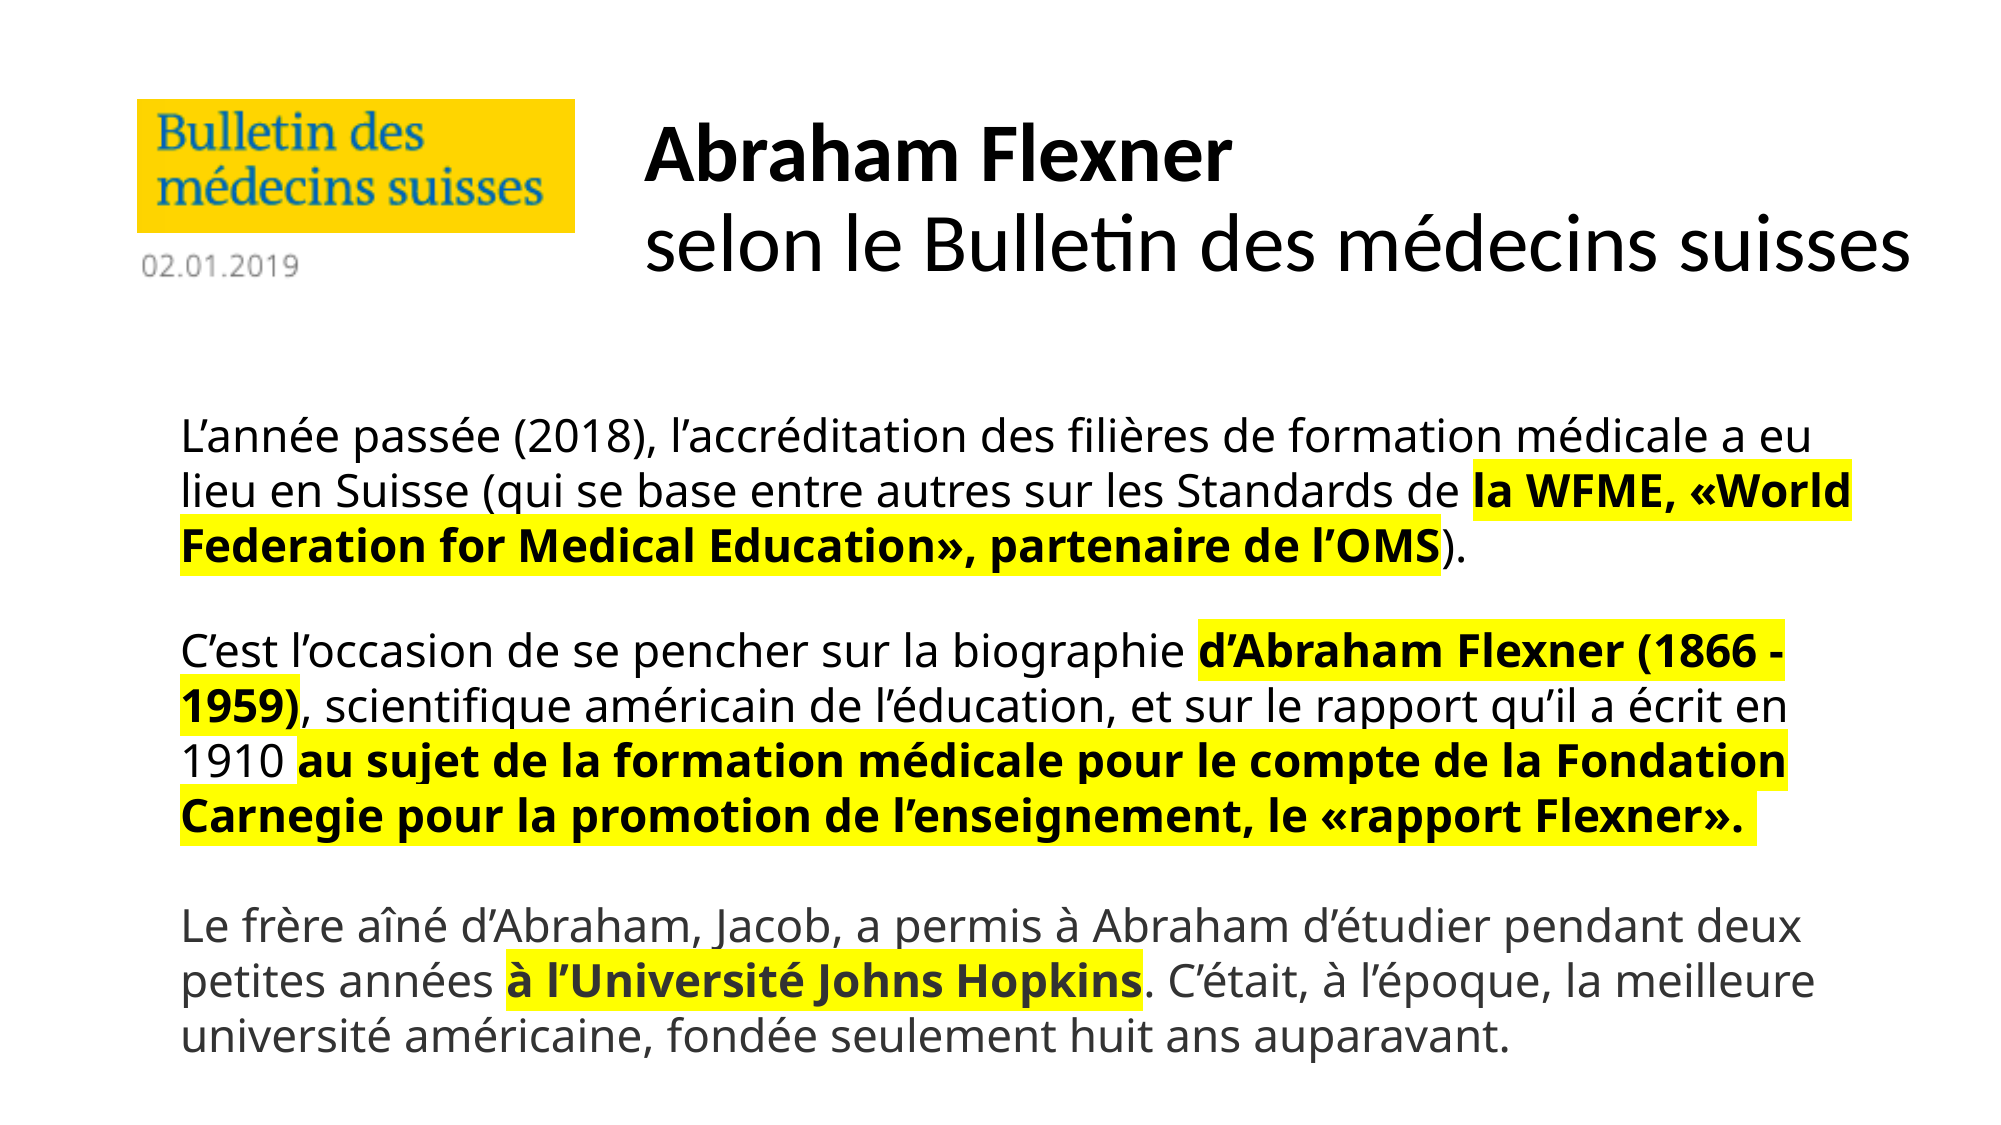

# Abraham Flexner selon le Bulletin des médecins suisses
L’année passée (2018), l’accréditation des filières de formation médicale a eu lieu en Suisse (qui se base entre autres sur les Standards de la WFME, «World Federation for Medical Education», partenaire de l’OMS).
C’est l’occasion de se pencher sur la biographie d’Abraham Flexner (1866 - 1959), scientifique américain de l’éducation, et sur le rapport qu’il a écrit en 1910 au sujet de la formation médicale pour le compte de la Fondation Carnegie pour la promotion de l’enseignement, le «rapport Flexner».
Le frère aîné d’Abraham, Jacob, a permis à Abraham d’étudier pendant deux petites années à l’Université Johns Hopkins. C’était, à l’époque, la meilleure université américaine, fondée seulement huit ans auparavant.